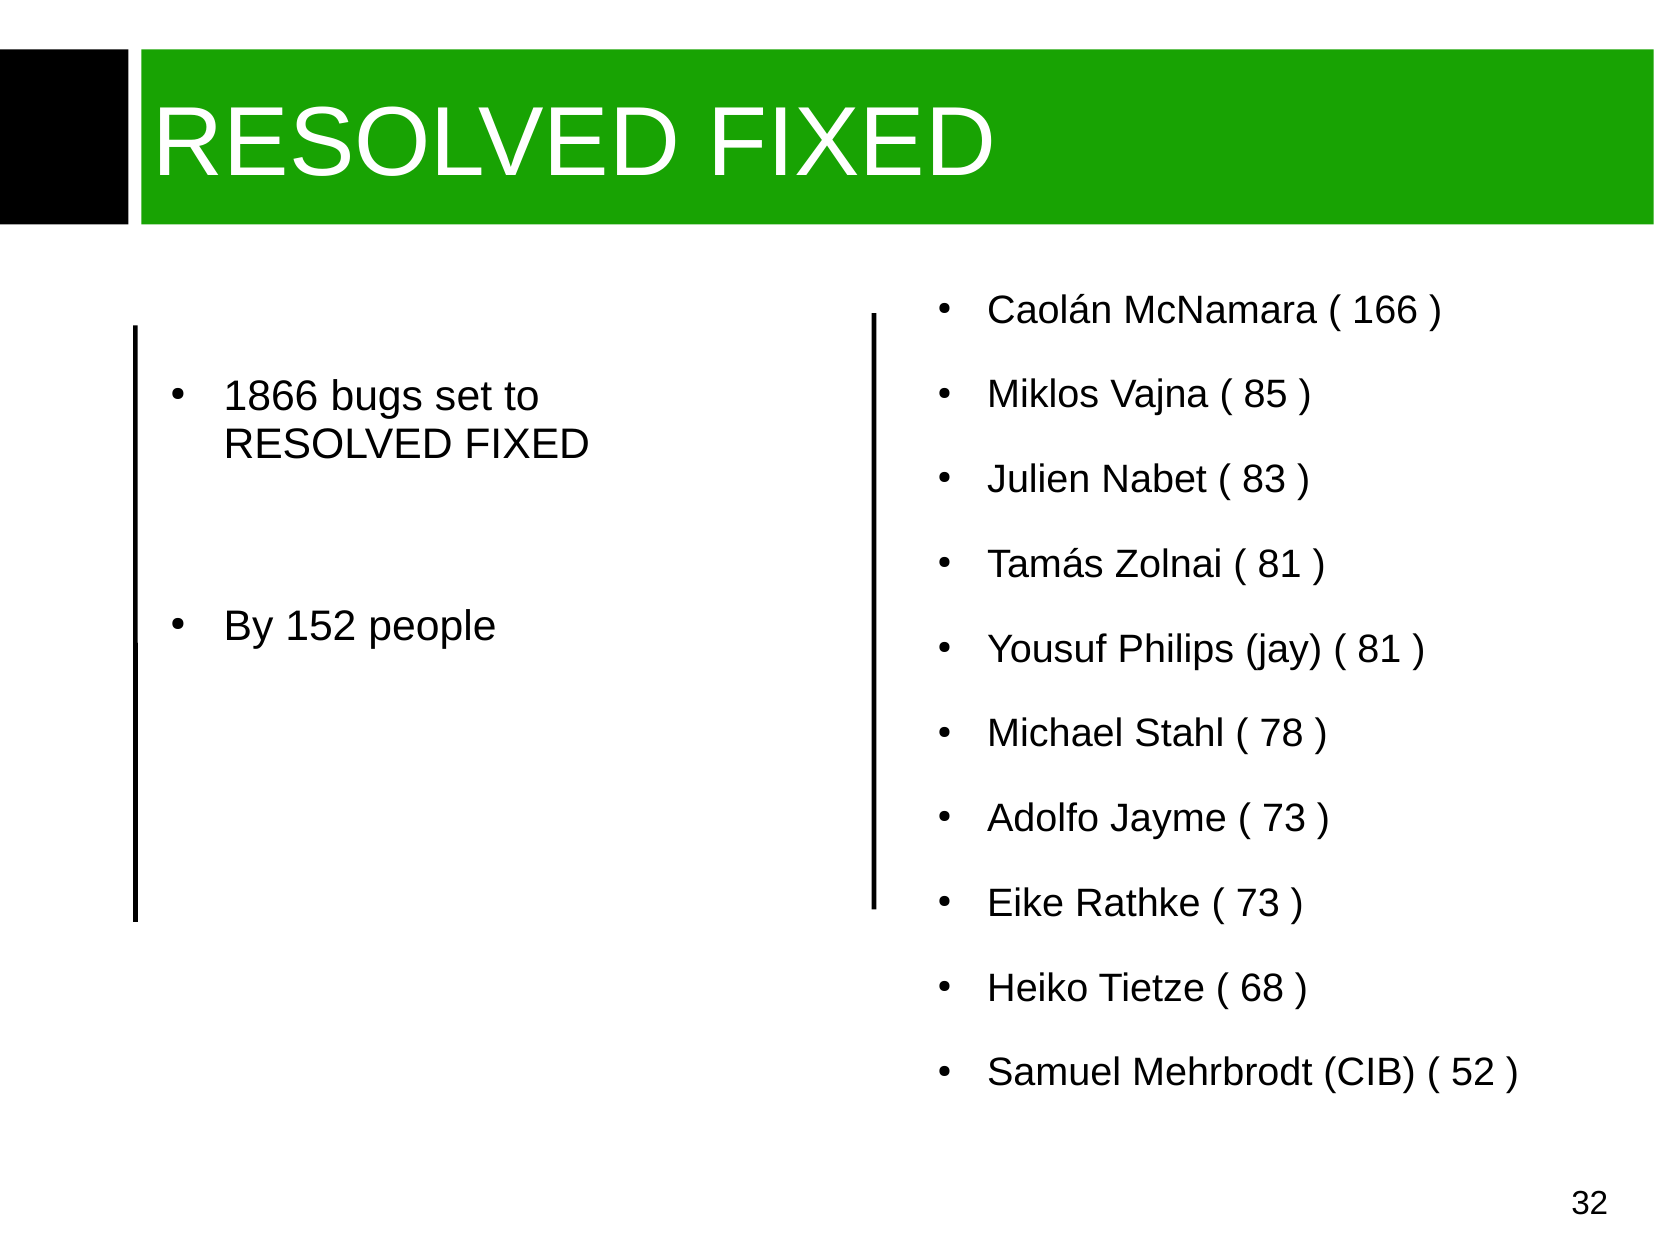

# RESOLVED FIXED
1866 bugs set to RESOLVED FIXED
By 152 people
Caolán McNamara ( 166 )
Miklos Vajna ( 85 )
Julien Nabet ( 83 )
Tamás Zolnai ( 81 )
Yousuf Philips (jay) ( 81 )
Michael Stahl ( 78 )
Adolfo Jayme ( 73 )
Eike Rathke ( 73 )
Heiko Tietze ( 68 )
Samuel Mehrbrodt (CIB) ( 52 )